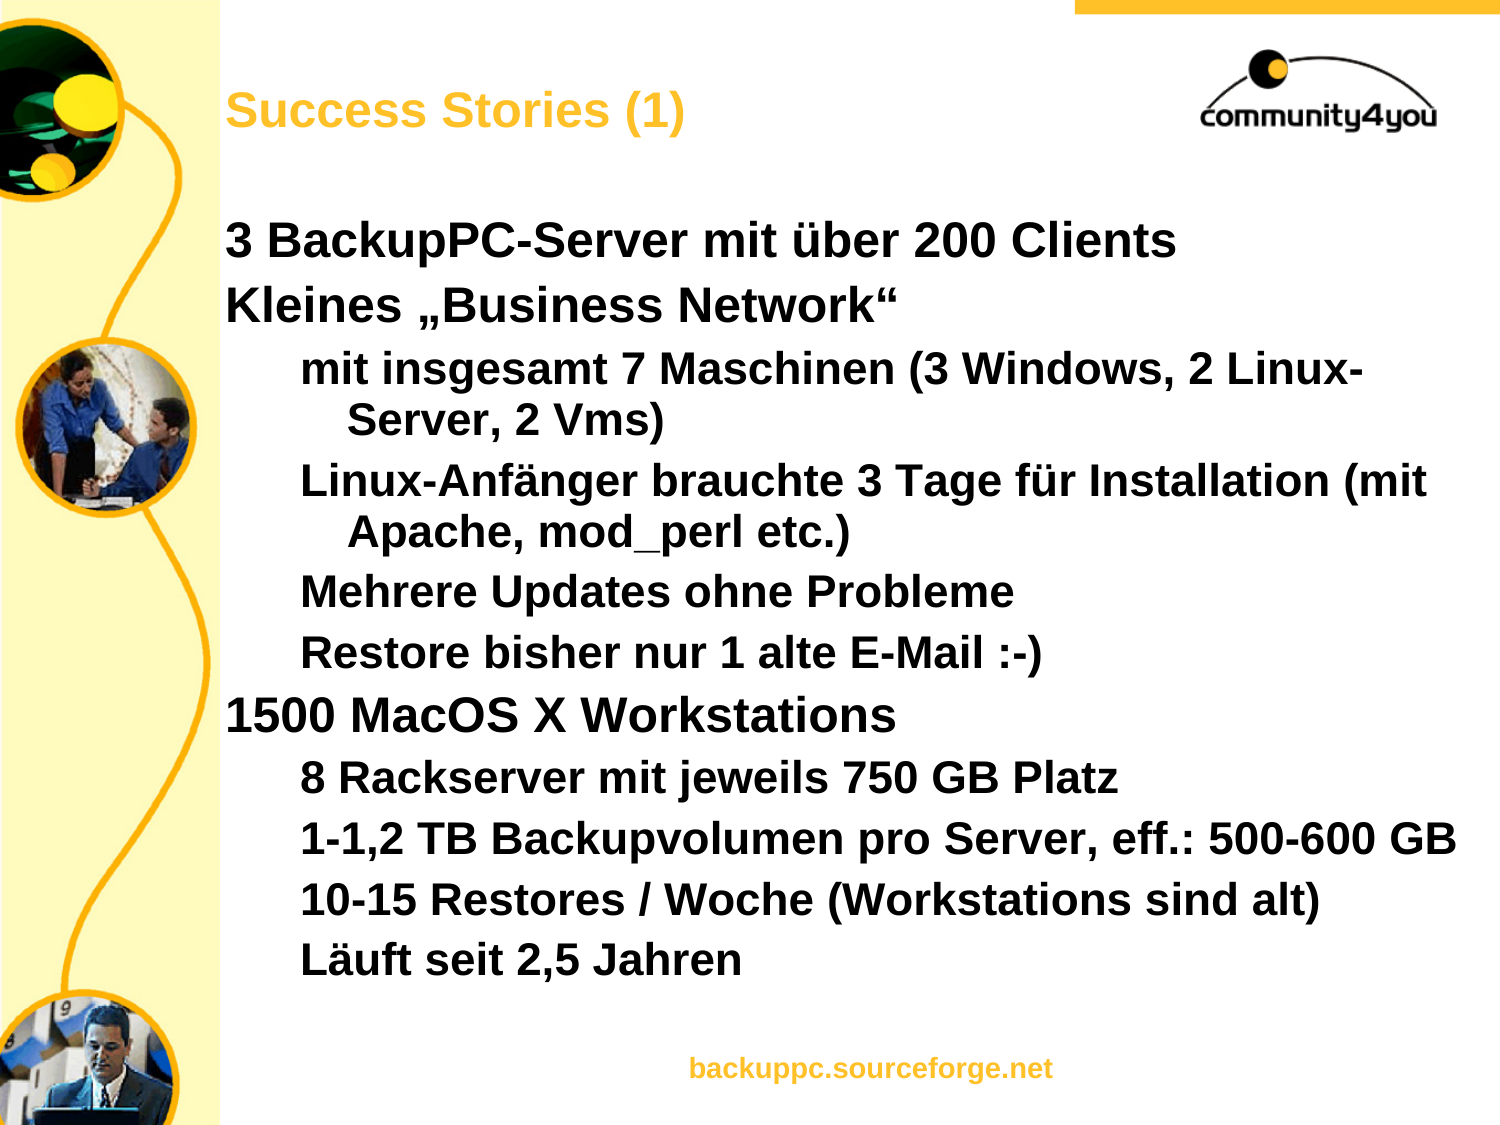

# Success Stories (1)
3 BackupPC-Server mit über 200 Clients
Kleines „Business Network“
mit insgesamt 7 Maschinen (3 Windows, 2 Linux-Server, 2 Vms)
Linux-Anfänger brauchte 3 Tage für Installation (mit Apache, mod_perl etc.)
Mehrere Updates ohne Probleme
Restore bisher nur 1 alte E-Mail :-)
1500 MacOS X Workstations
8 Rackserver mit jeweils 750 GB Platz
1-1,2 TB Backupvolumen pro Server, eff.: 500-600 GB
10-15 Restores / Woche (Workstations sind alt)
Läuft seit 2,5 Jahren